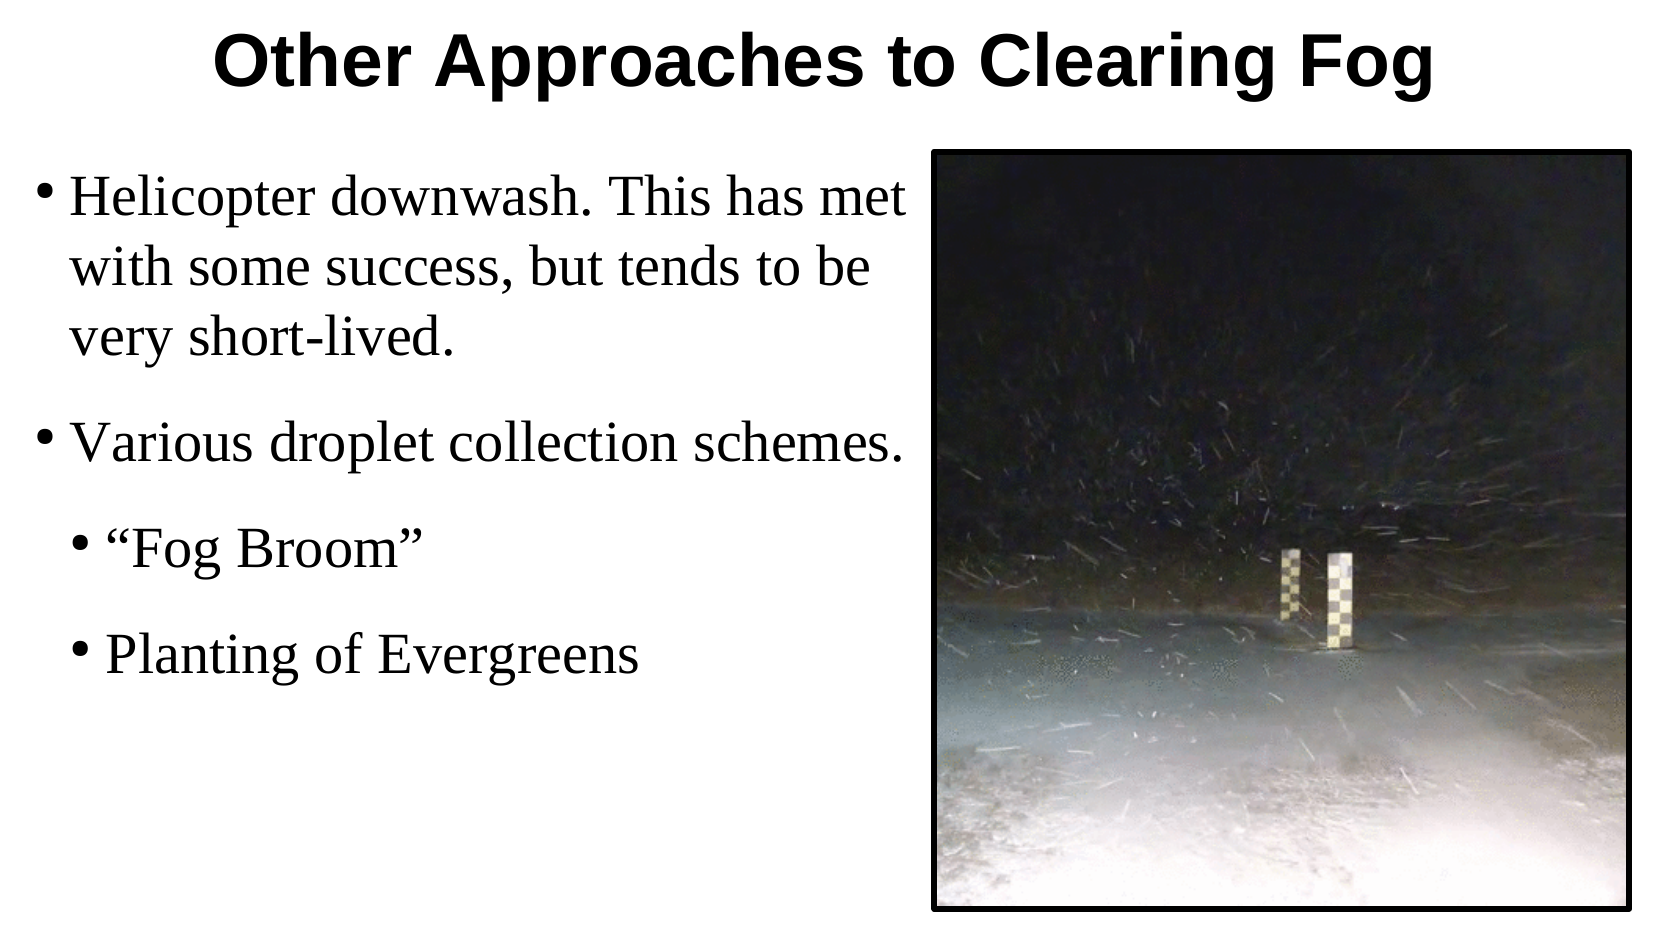

# Other Approaches to Clearing Fog
Helicopter downwash. This has met with some success, but tends to be very short-lived.
Various droplet collection schemes.
“Fog Broom”
Planting of Evergreens